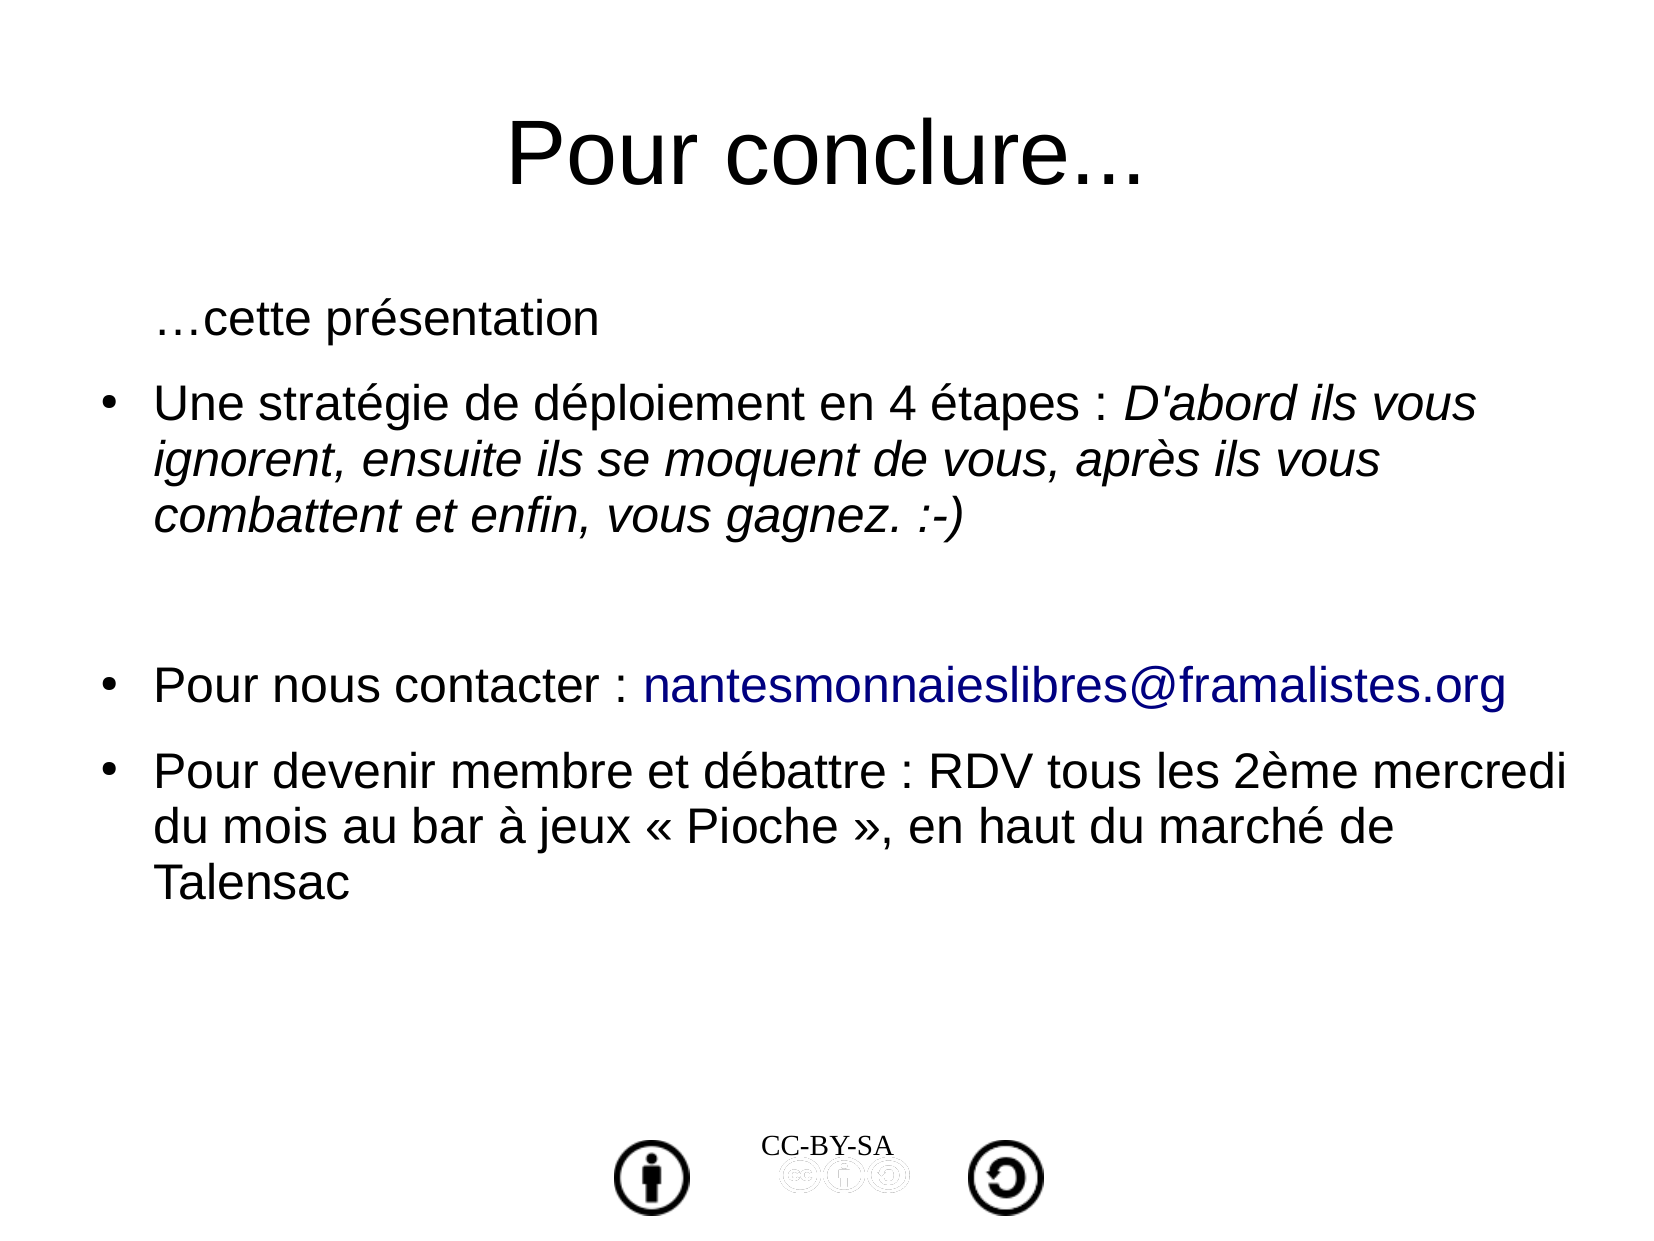

# Pour conclure...
…cette présentation
Une stratégie de déploiement en 4 étapes : D'abord ils vous ignorent, ensuite ils se moquent de vous, après ils vous combattent et enfin, vous gagnez. :-)
Pour nous contacter : nantesmonnaieslibres@framalistes.org
Pour devenir membre et débattre : RDV tous les 2ème mercredi du mois au bar à jeux « Pioche », en haut du marché de Talensac